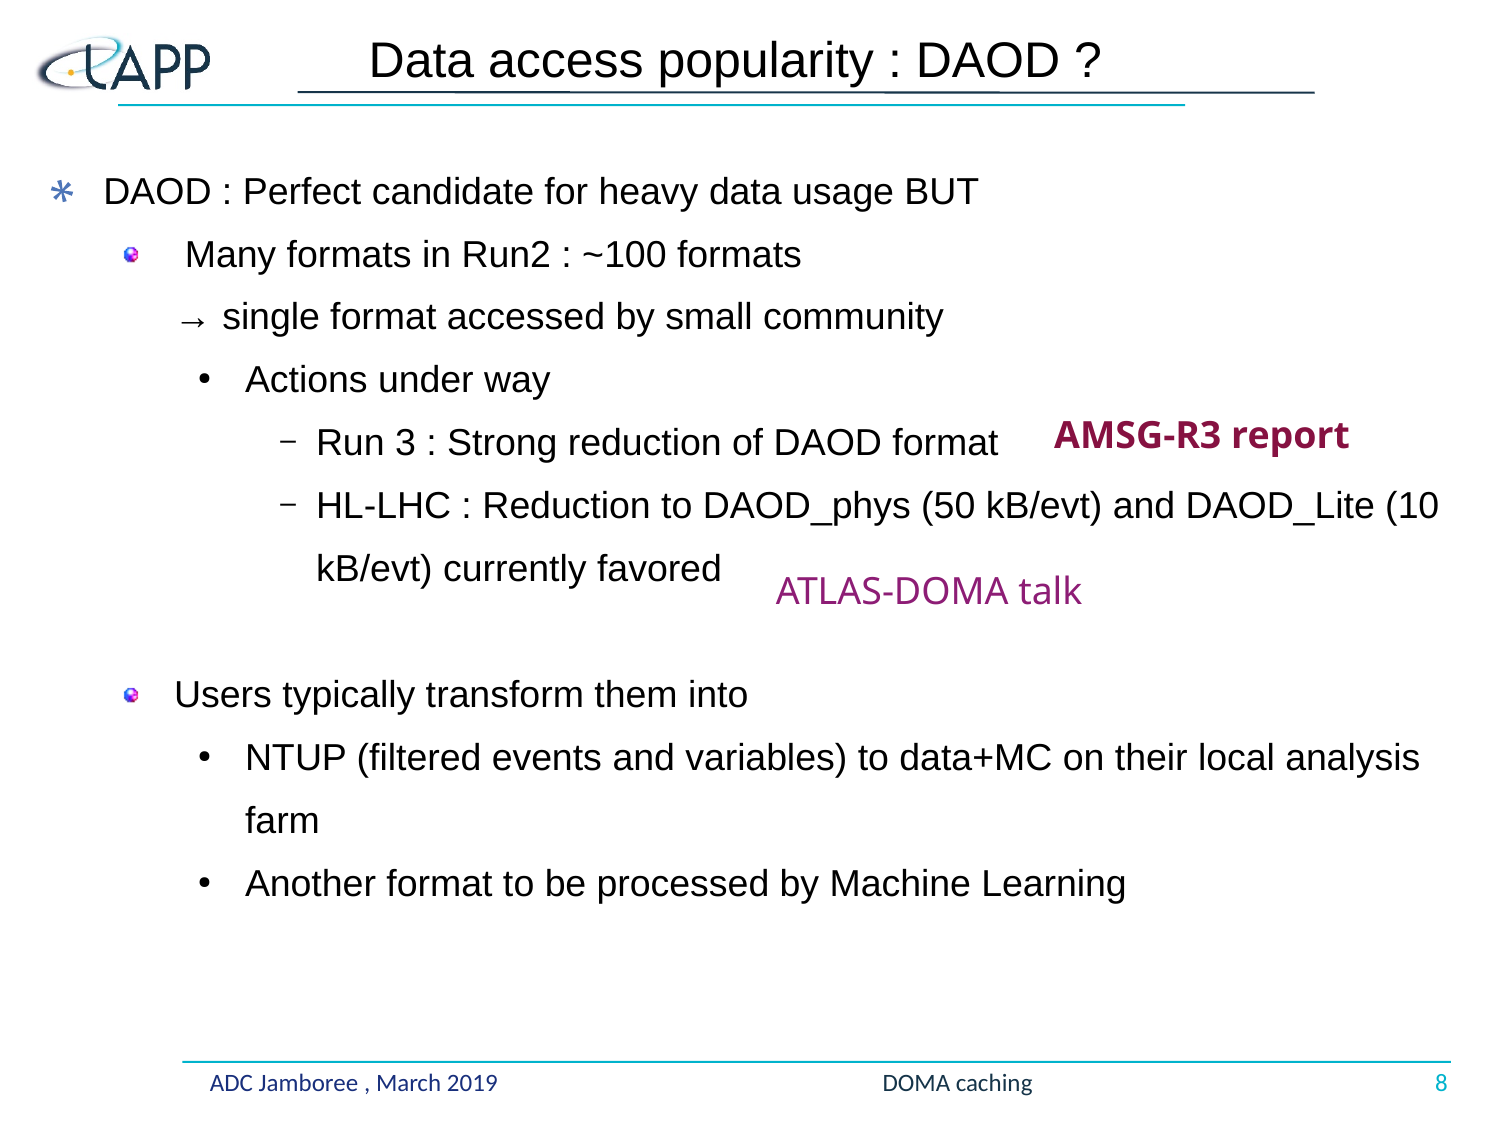

# Data access popularity : DAOD ?
DAOD : Perfect candidate for heavy data usage BUT
 Many formats in Run2 : ~100 formats
→ single format accessed by small community
Actions under way
Run 3 : Strong reduction of DAOD format
HL-LHC : Reduction to DAOD_phys (50 kB/evt) and DAOD_Lite (10 kB/evt) currently favored
Users typically transform them into
NTUP (filtered events and variables) to data+MC on their local analysis farm
Another format to be processed by Machine Learning
AMSG-R3 report
ATLAS-DOMA talk
ADC Jamboree , March 2019
DOMA caching